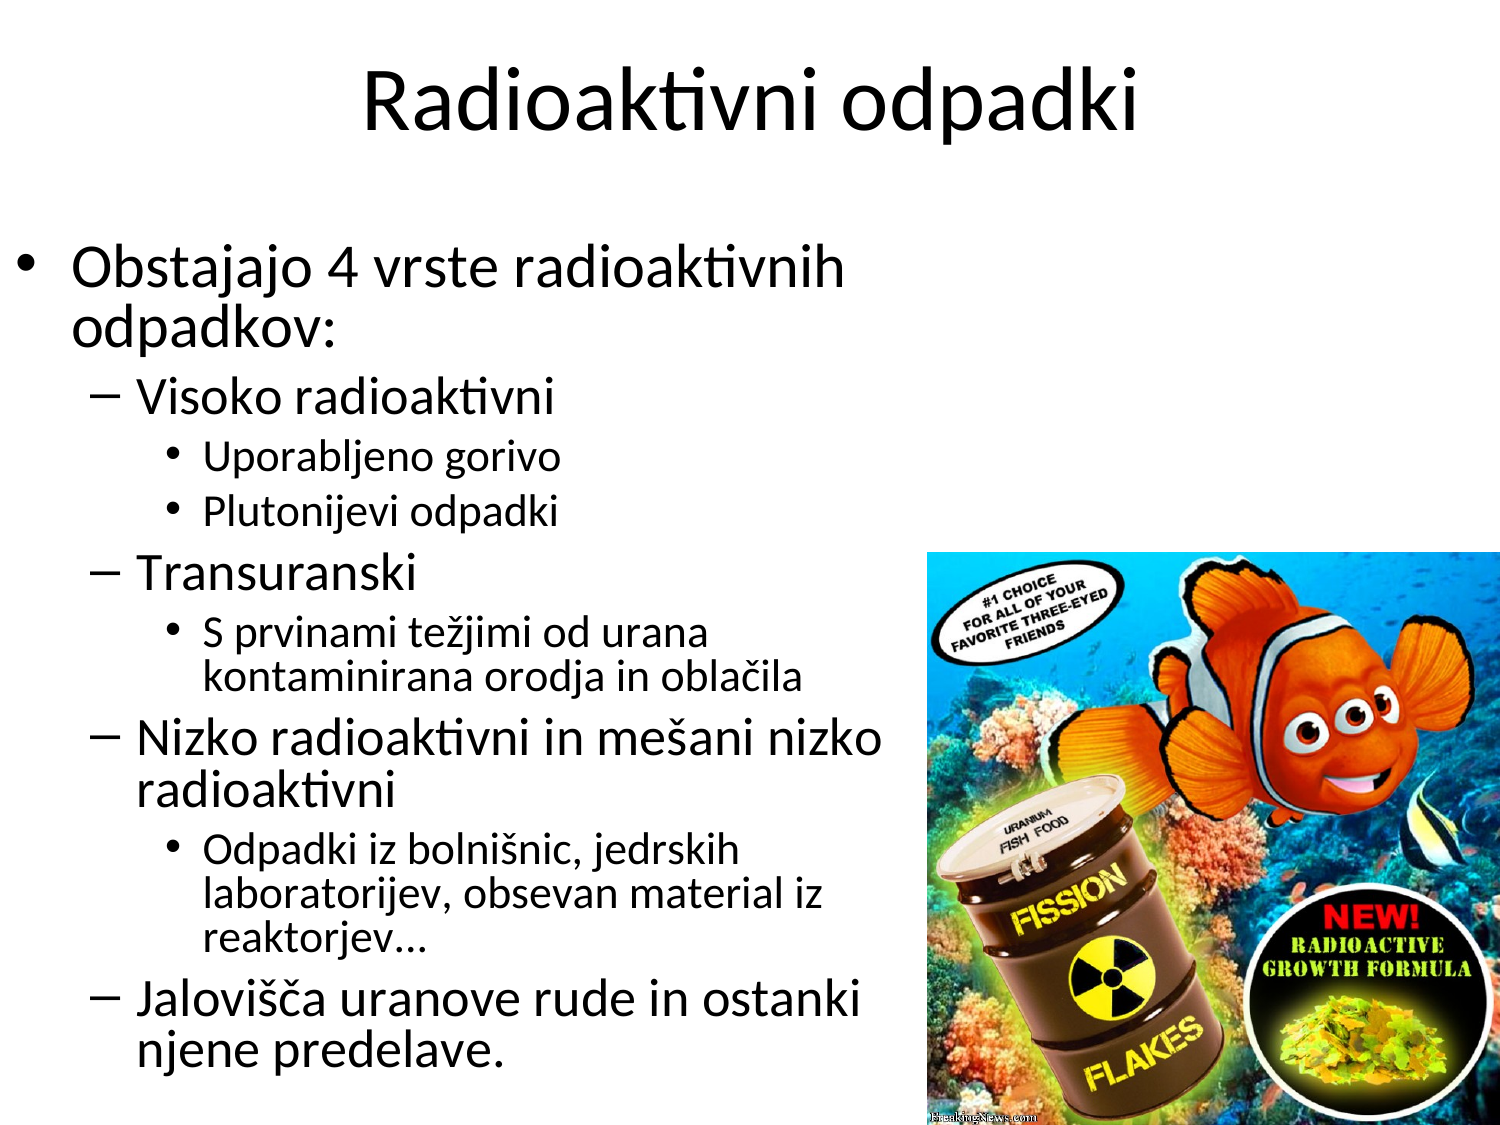

Radioaktivni odpadki
Obstajajo 4 vrste radioaktivnih odpadkov:
Visoko radioaktivni
Uporabljeno gorivo
Plutonijevi odpadki
Transuranski
S prvinami težjimi od urana kontaminirana orodja in oblačila
Nizko radioaktivni in mešani nizko radioaktivni
Odpadki iz bolnišnic, jedrskih laboratorijev, obsevan material iz reaktorjev...
Jalovišča uranove rude in ostanki njene predelave.